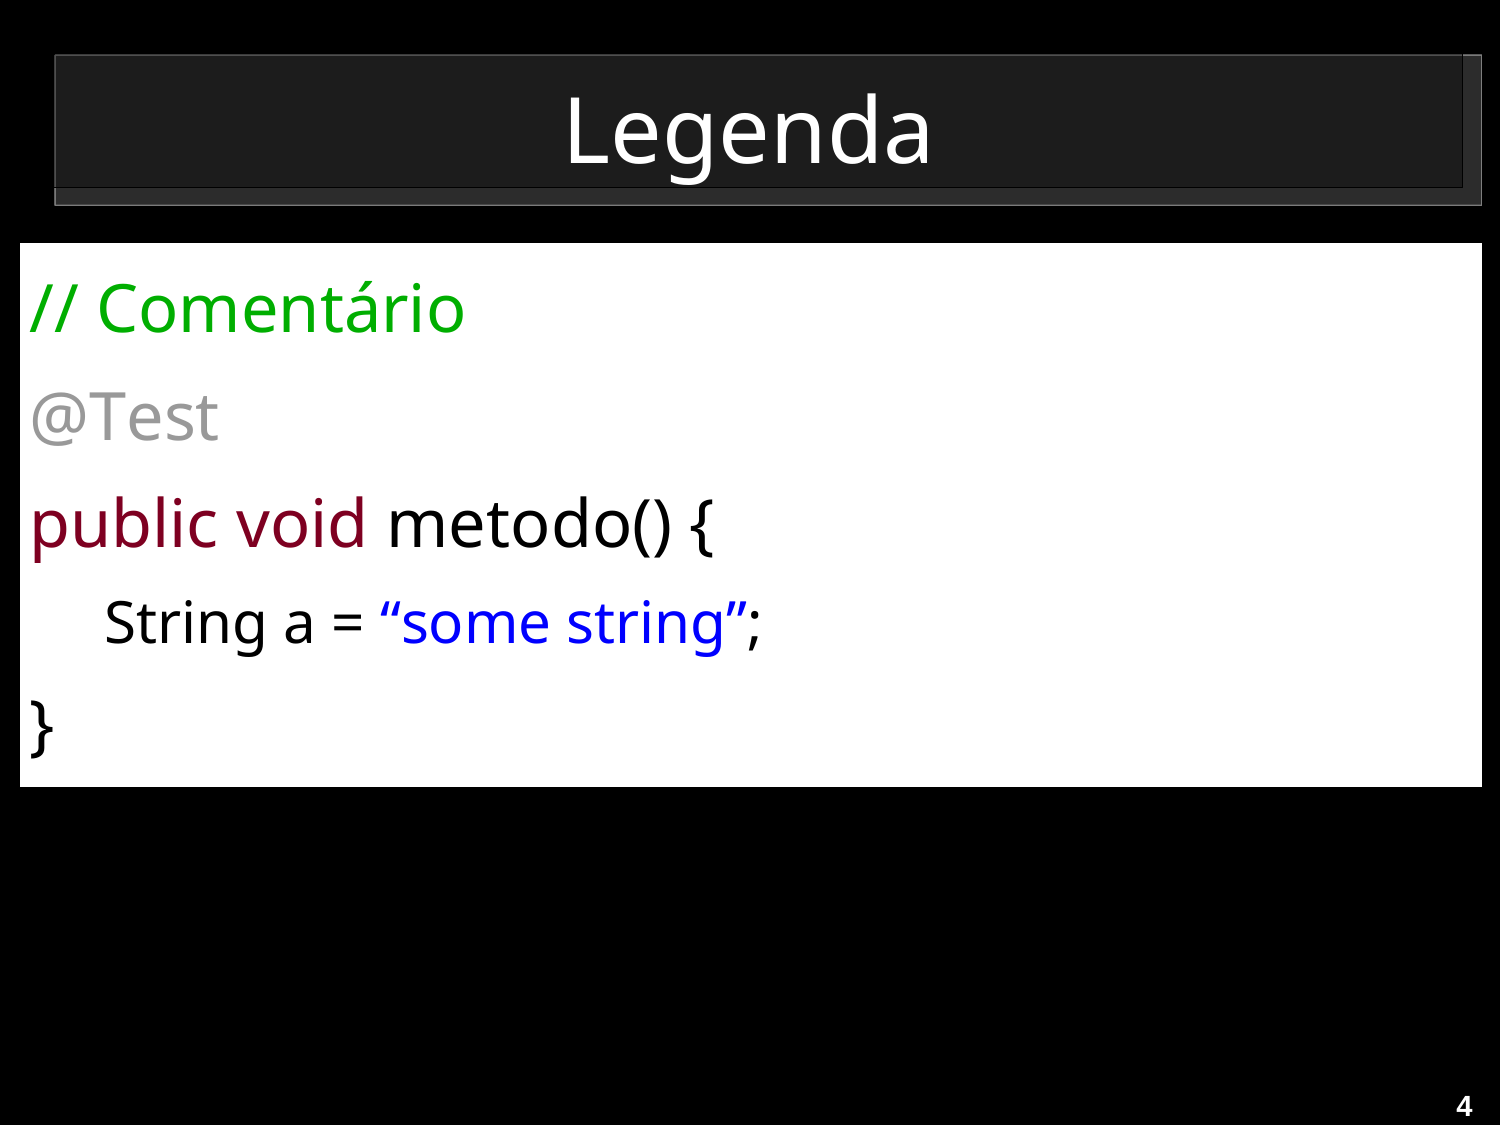

# Legenda
// Comentário
@Test
public void metodo() {
String a = “some string”;
}
4